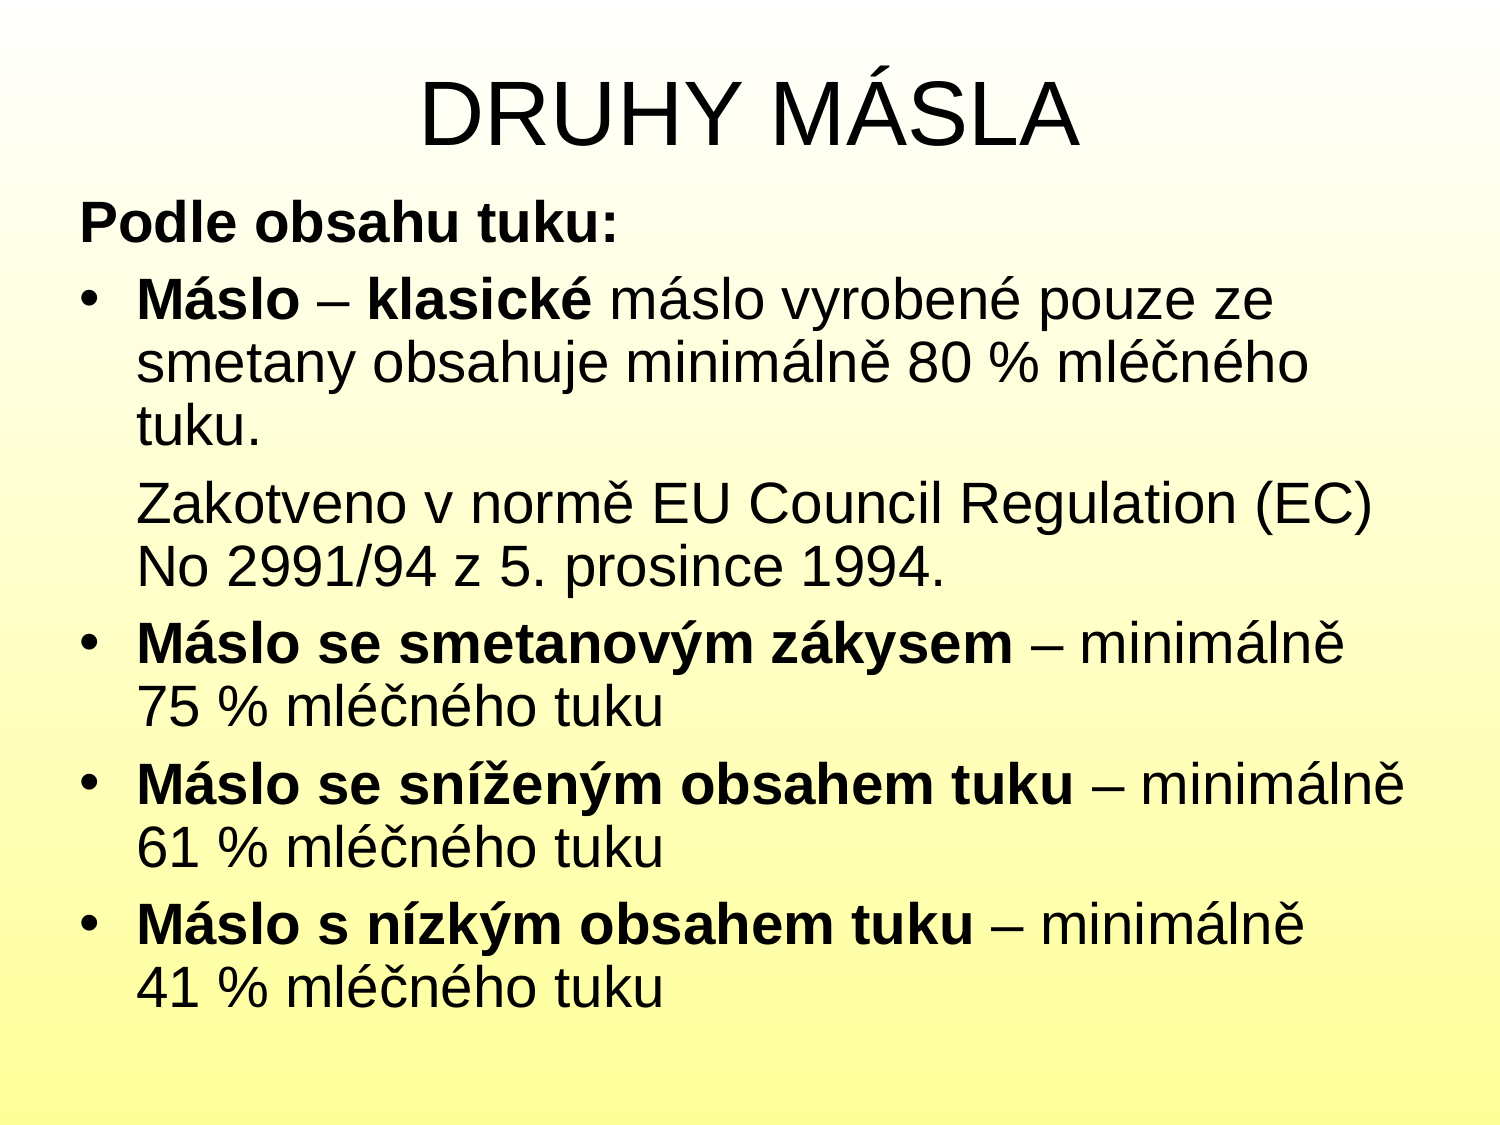

# DRUHY MÁSLA
Podle obsahu tuku:
Máslo – klasické máslo vyrobené pouze ze smetany obsahuje minimálně 80 % mléčného tuku.
	Zakotveno v normě EU Council Regulation (EC) No 2991/94 z 5. prosince 1994.
Máslo se smetanovým zákysem – minimálně 75 % mléčného tuku
Máslo se sníženým obsahem tuku – minimálně 61 % mléčného tuku
Máslo s nízkým obsahem tuku – minimálně 41 % mléčného tuku